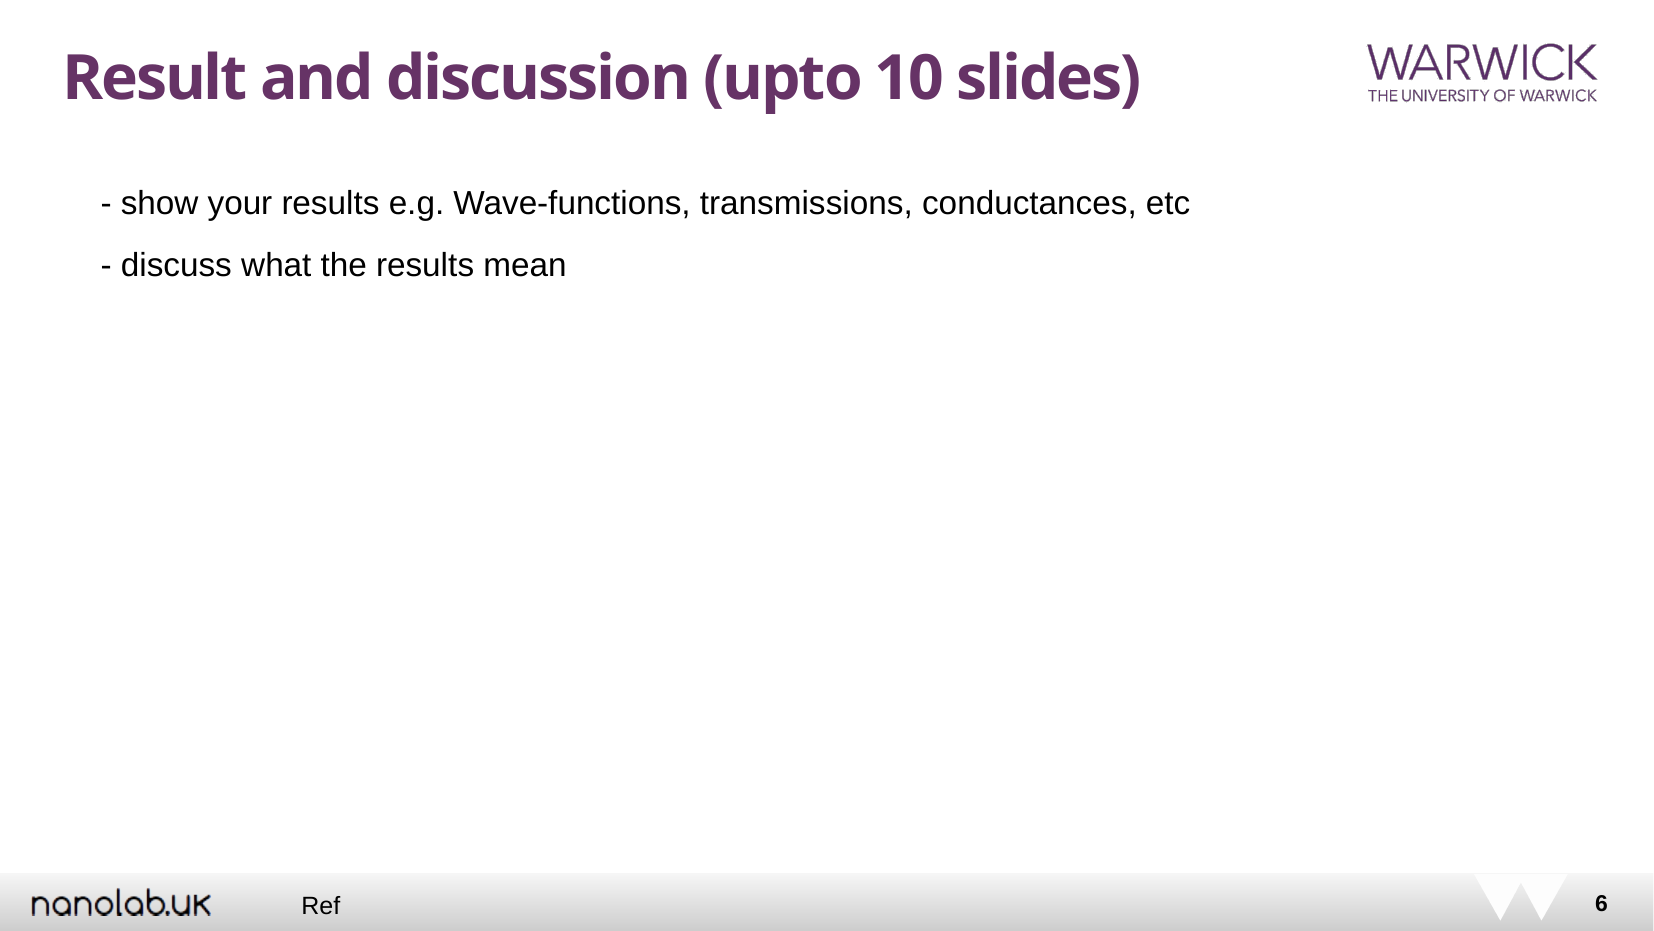

Result and discussion (upto 10 slides)
- show your results e.g. Wave-functions, transmissions, conductances, etc
- discuss what the results mean
Ref